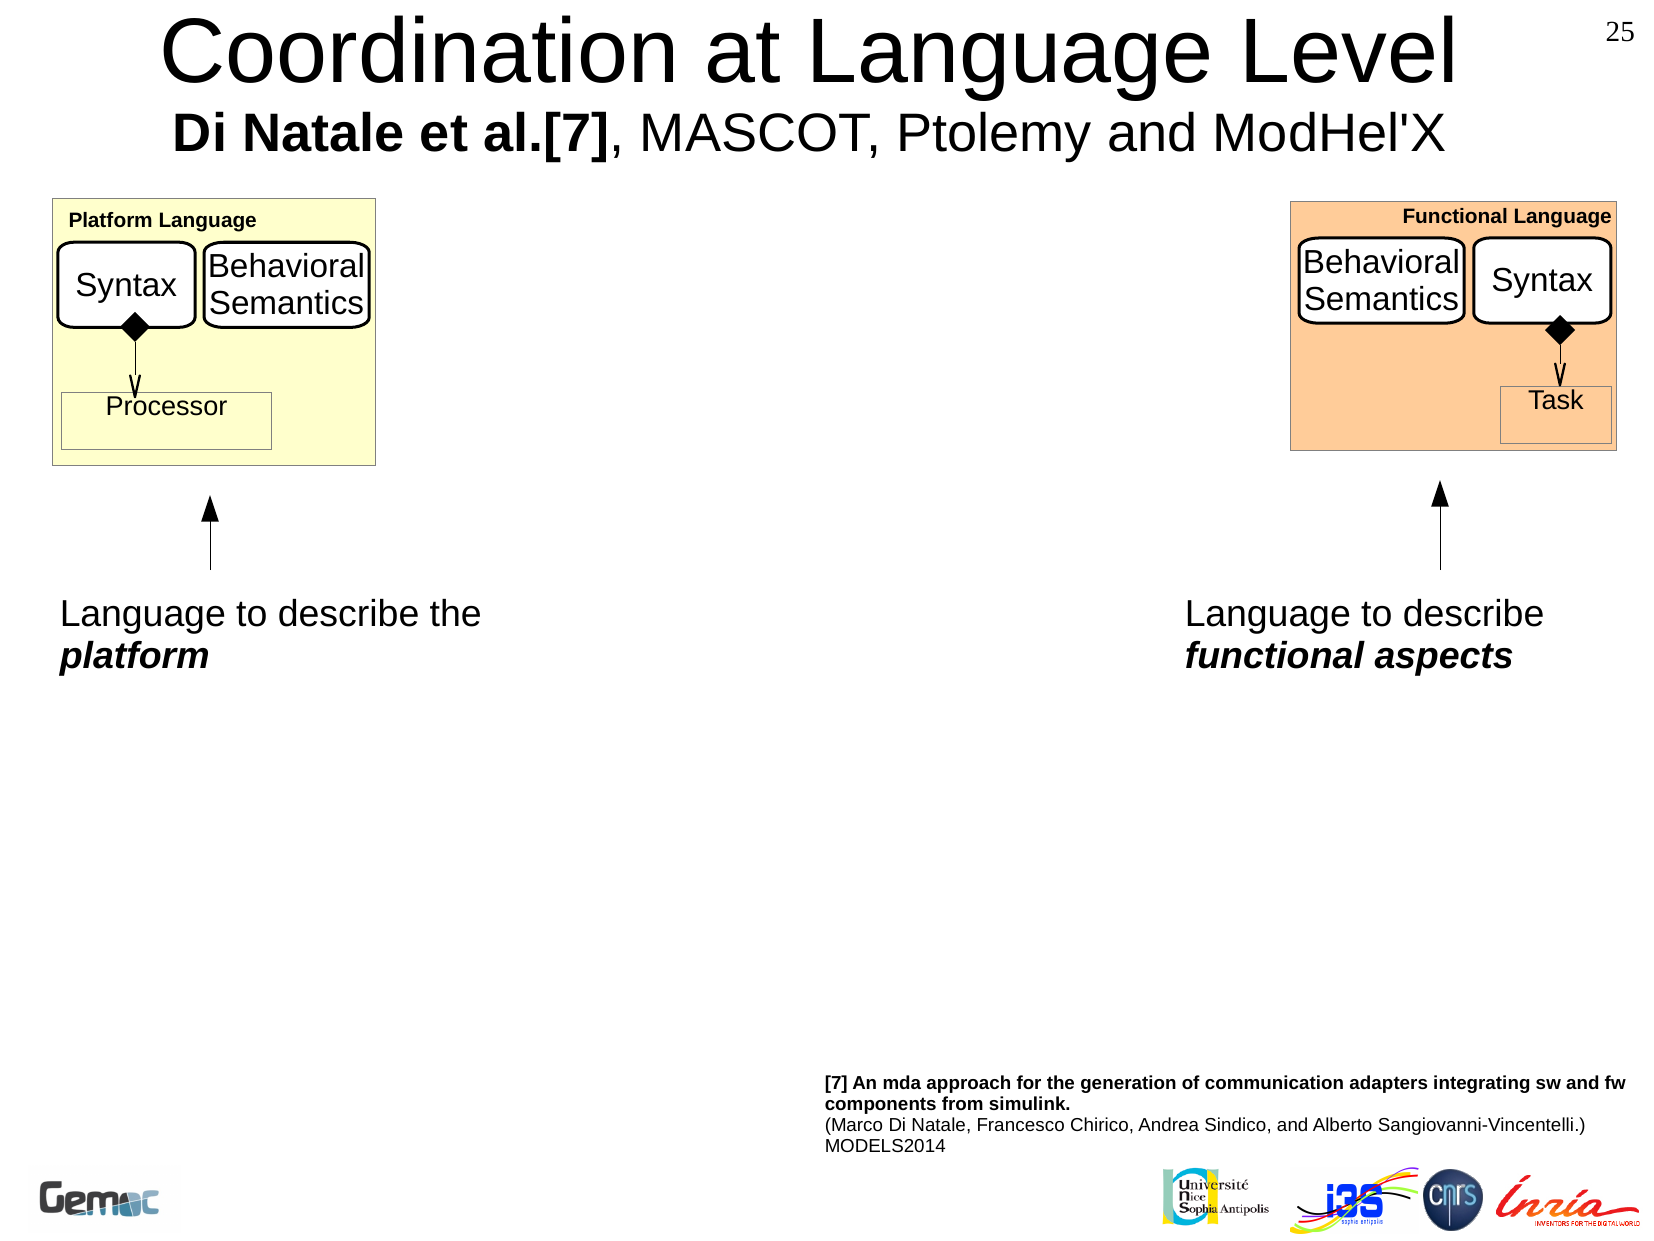

# Coordination at Language Level Di Natale et al.[7], MASCOT, Ptolemy and ModHel'X
25
Functional Language
Platform Language
Behavioral
Semantics
Syntax
Syntax
Behavioral
Semantics
Task
Processor
Language to describe the
platform
Language to describe functional aspects
[7] An mda approach for the generation of communication adapters integrating sw and fw components from simulink.
(Marco Di Natale, Francesco Chirico, Andrea Sindico, and Alberto Sangiovanni-Vincentelli.)
MODELS2014
Language 2
Language 2
Language 2
Language 2
Language 2
Language 2
 generates
 generates
 generates
 generates
 generates
 generates
Conforms to
Conforms to
Conforms to
Conforms to
Conforms to
Conforms to
System
Designer
System
Designer
System
Designer
System
Designer
System
Designer
System
Designer
defines
defines
defines
defines
defines
defines
Model 1
Model 2
Model 3
Model 1
Model 2
Model 3
Model 1
Model 2
Model 3
Model 1
Model 2
Model 3
Model 1
Model 2
Model 3
Model 1
Model 2
Model 3
 Coordination
/
Communication
 Coordination
/
Communication
 Coordination
/
Communication
 Coordination
/
Communication
 Coordination
/
Communication
 Coordination
/
Communication
Model A
Model B
Model B
Model A
Model B
Model B
Model A
Model B
Model B
Model A
Model B
Model B
Model A
Model B
Model B
Model A
Model B
Model B